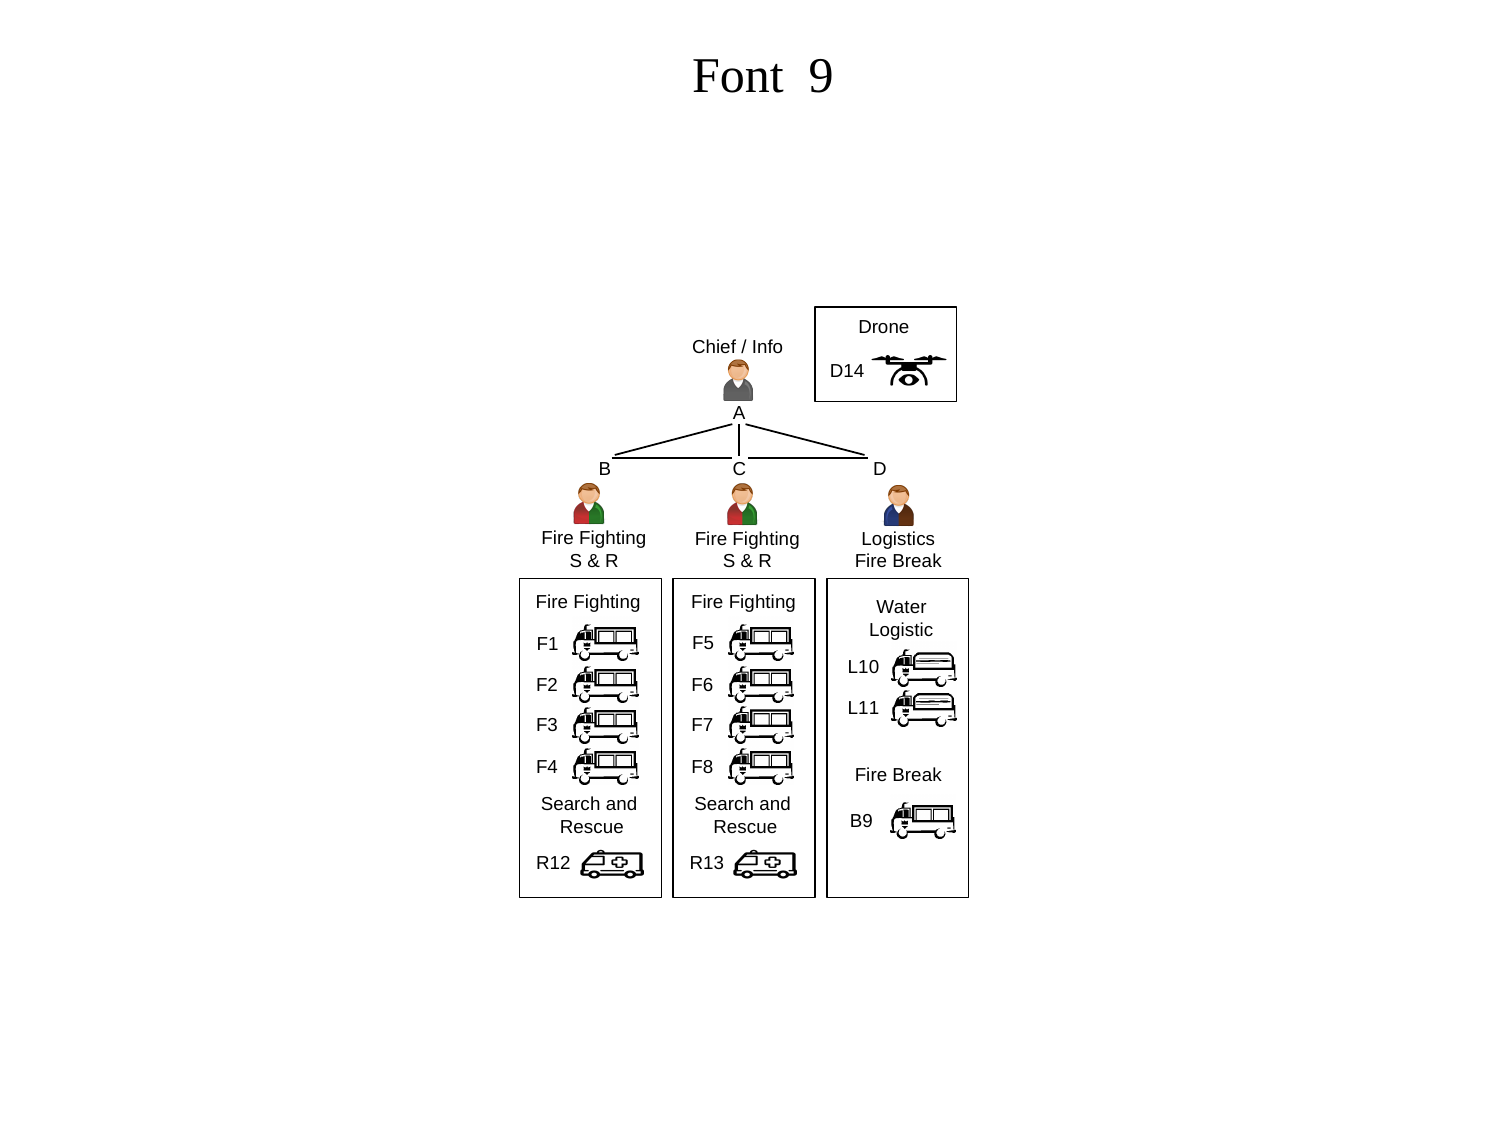

Font 9
Drone
D14
Chief / Info
A
B
C
D
Fire Fighting
S & R
Fire Fighting
S & R
Logistics
Fire Break
Fire Fighting
F1
F2
F3
F4
Search and
Rescue
R12
Fire Fighting
F5
F6
F7
F8
Search and
Rescue
R13
Water
Logistic
L10
L11
Fire Break
B9